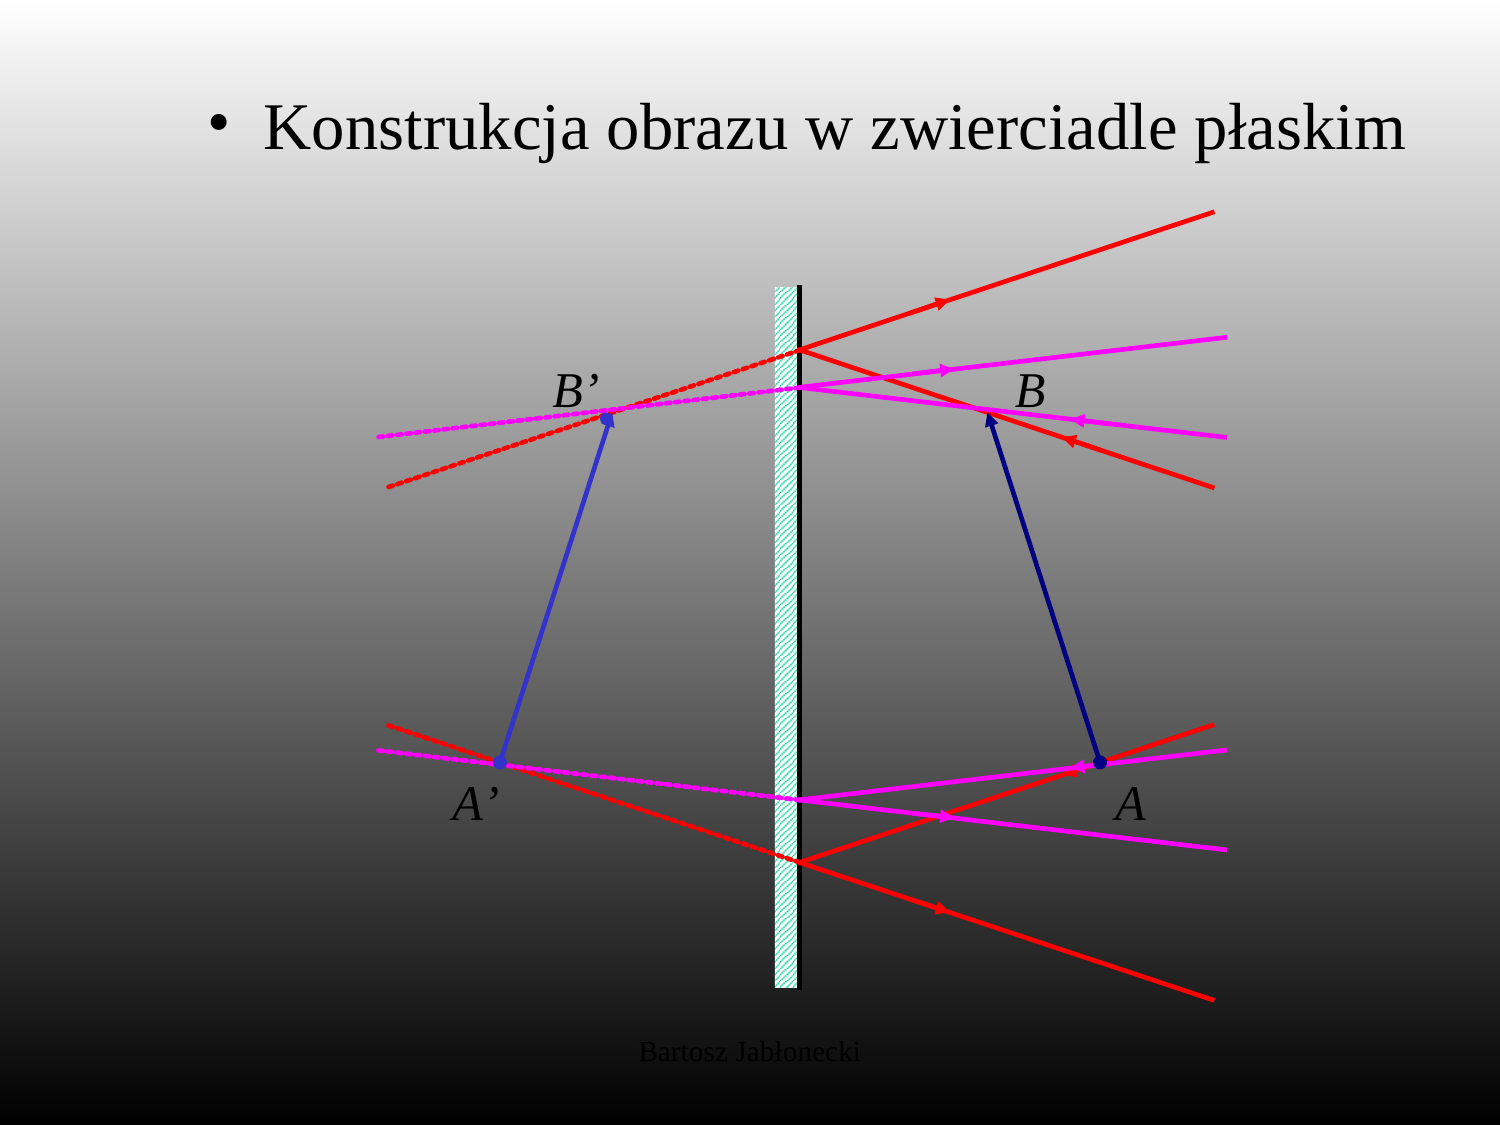

Konstrukcja obrazu w zwierciadle płaskim
B’
B
A
A’
Bartosz Jabłonecki